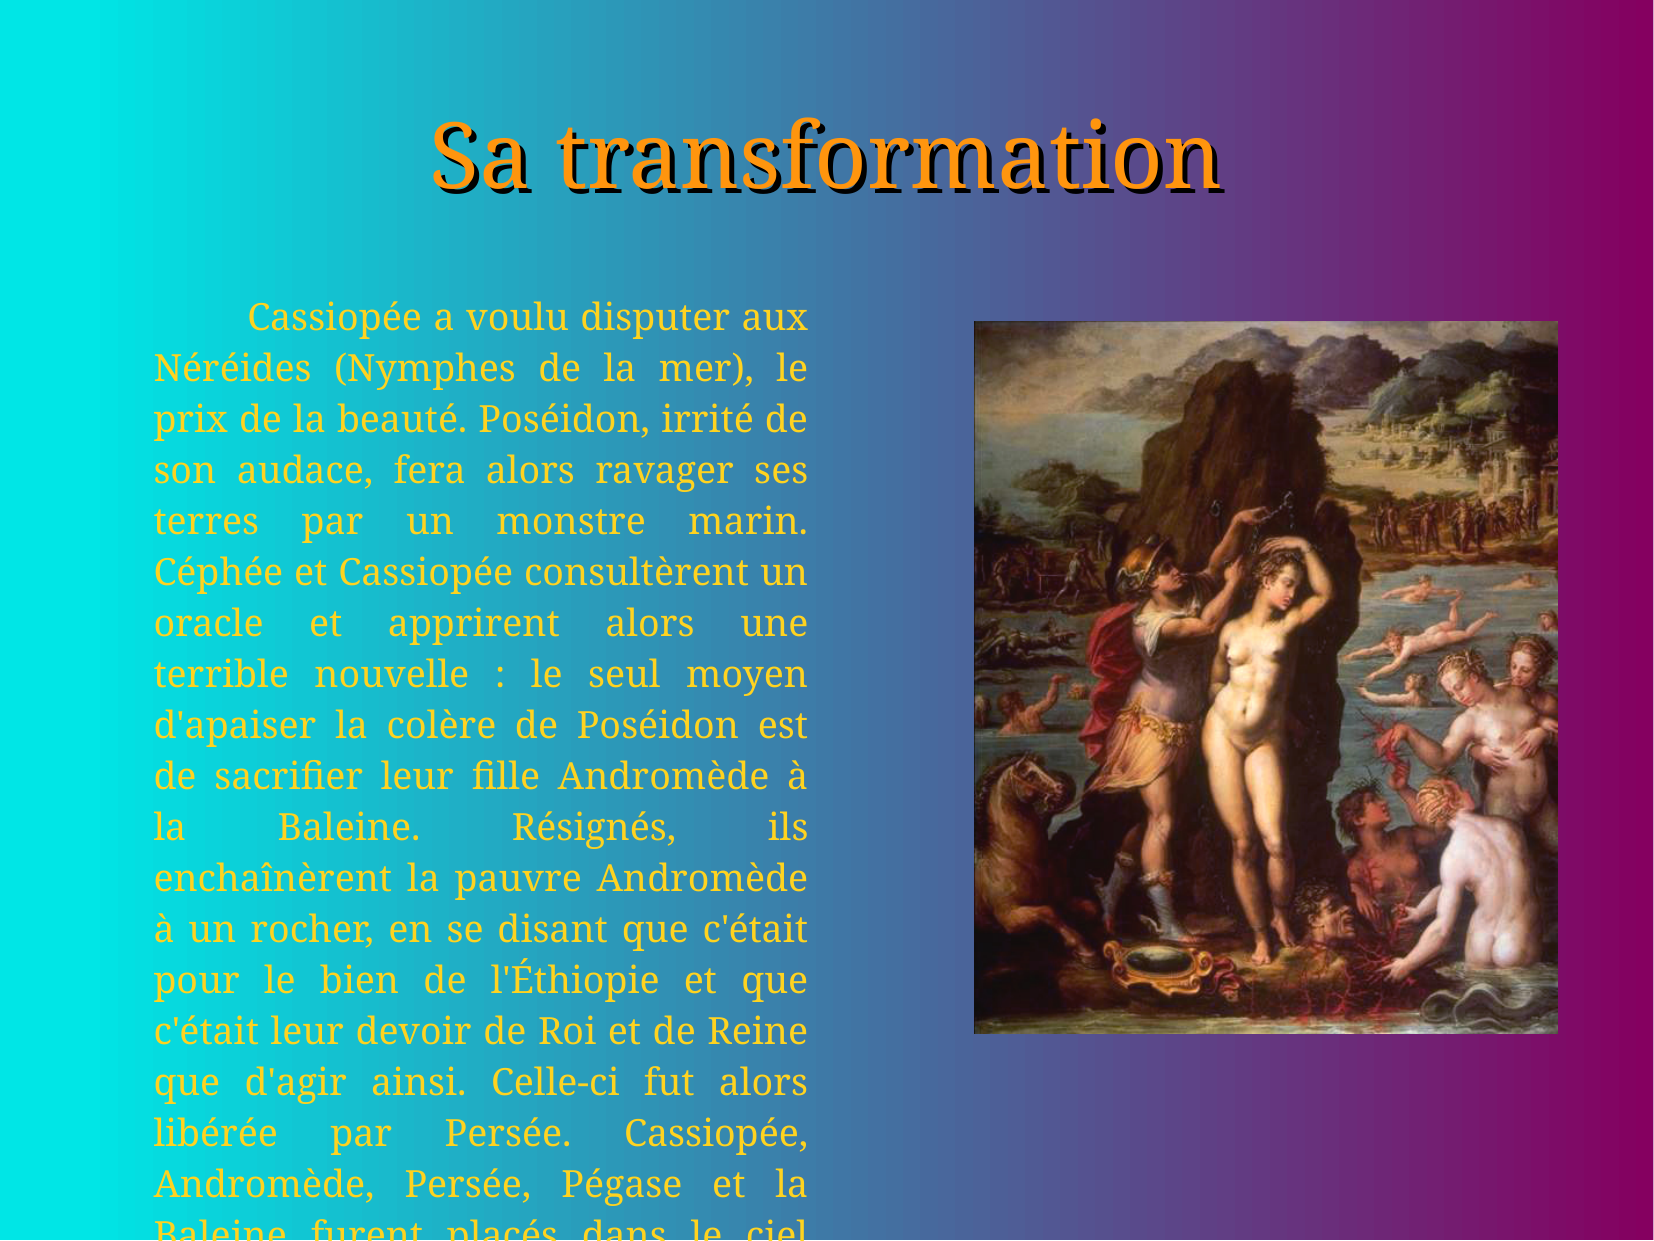

# Sa transformation
 Cassiopée a voulu disputer aux Néréides (Nymphes de la mer), le prix de la beauté. Poséidon, irrité de son audace, fera alors ravager ses terres par un monstre marin. Céphée et Cassiopée consultèrent un oracle et apprirent alors une terrible nouvelle : le seul moyen d'apaiser la colère de Poséidon est de sacrifier leur fille Andromède à la Baleine. Résignés, ils enchaînèrent la pauvre Andromède à un rocher, en se disant que c'était pour le bien de l'Éthiopie et que c'était leur devoir de Roi et de Reine que d'agir ainsi. Celle-ci fut alors libérée par Persée. Cassiopée, Andromède, Persée, Pégase et la Baleine furent placés dans le ciel afin que personne n'oublie cette émouvante histoire.